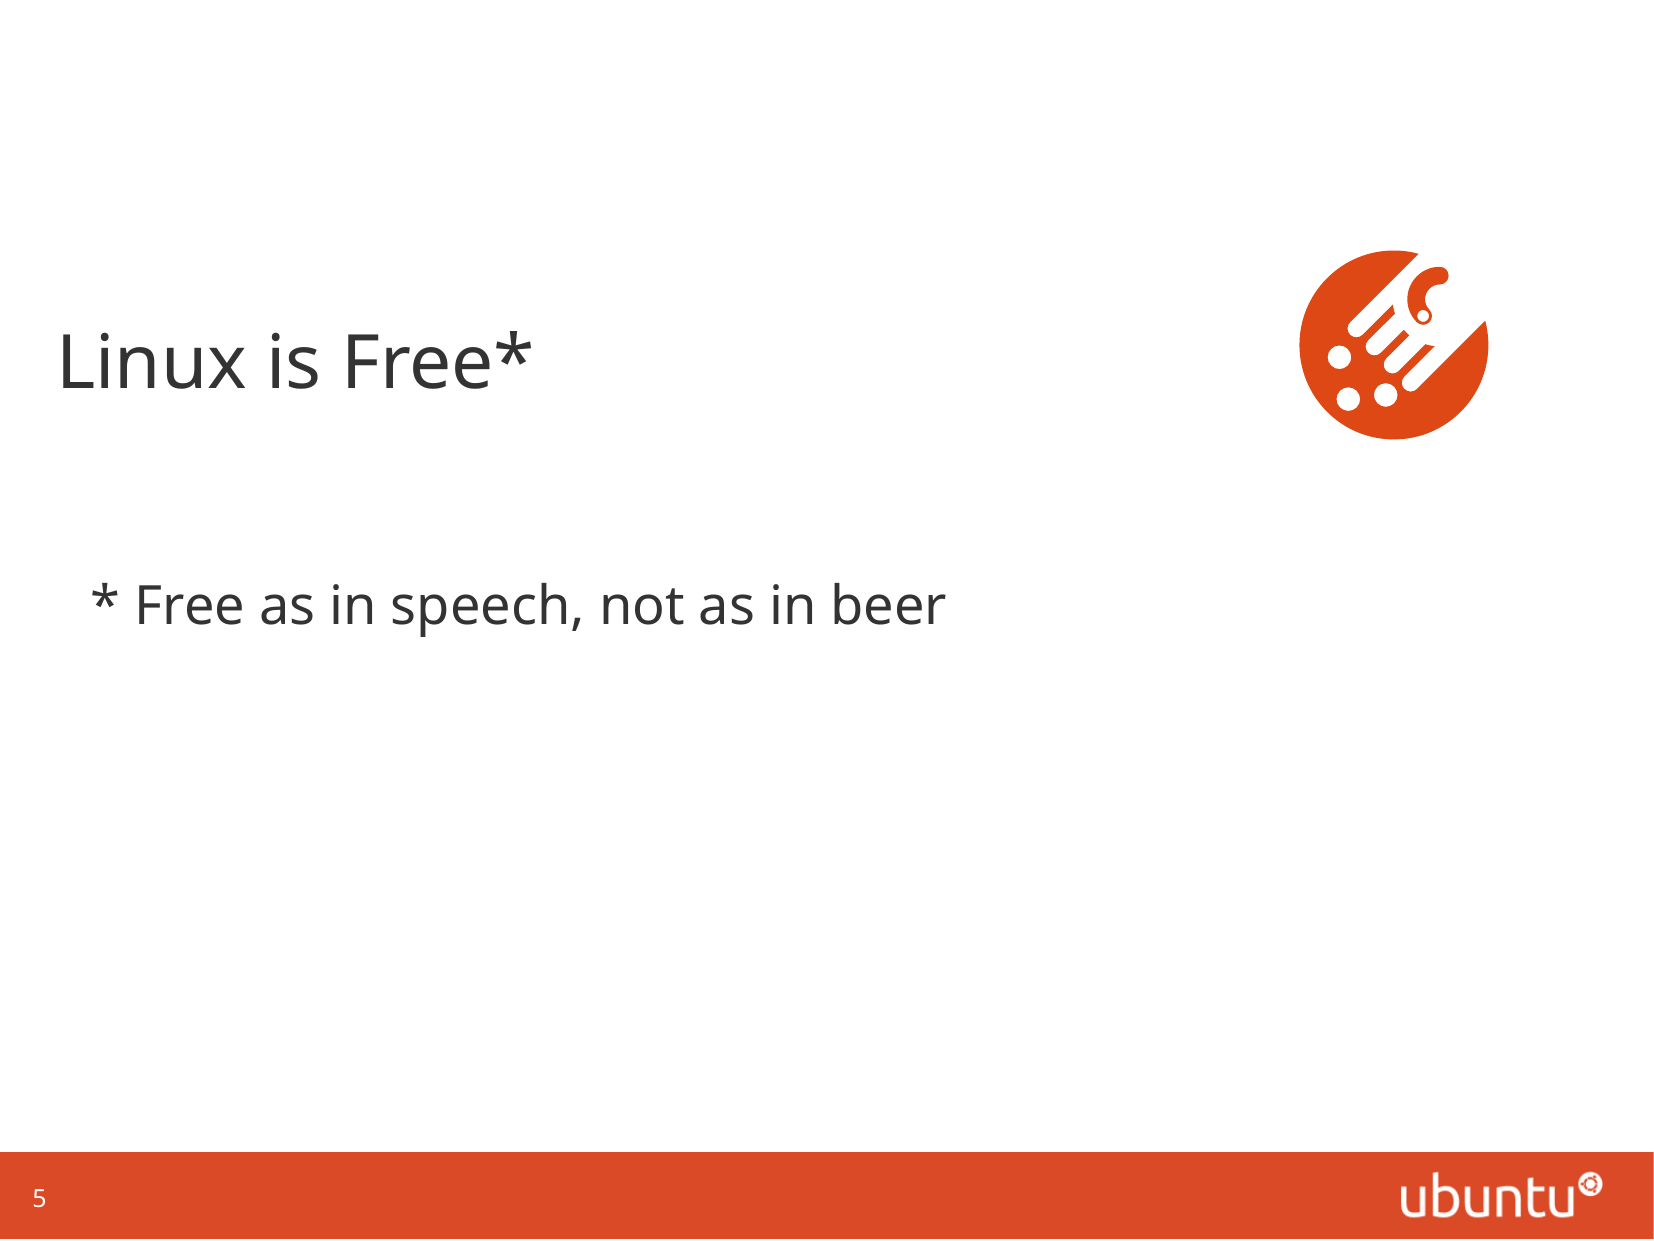

# Linux is Free*
* Free as in speech, not as in beer